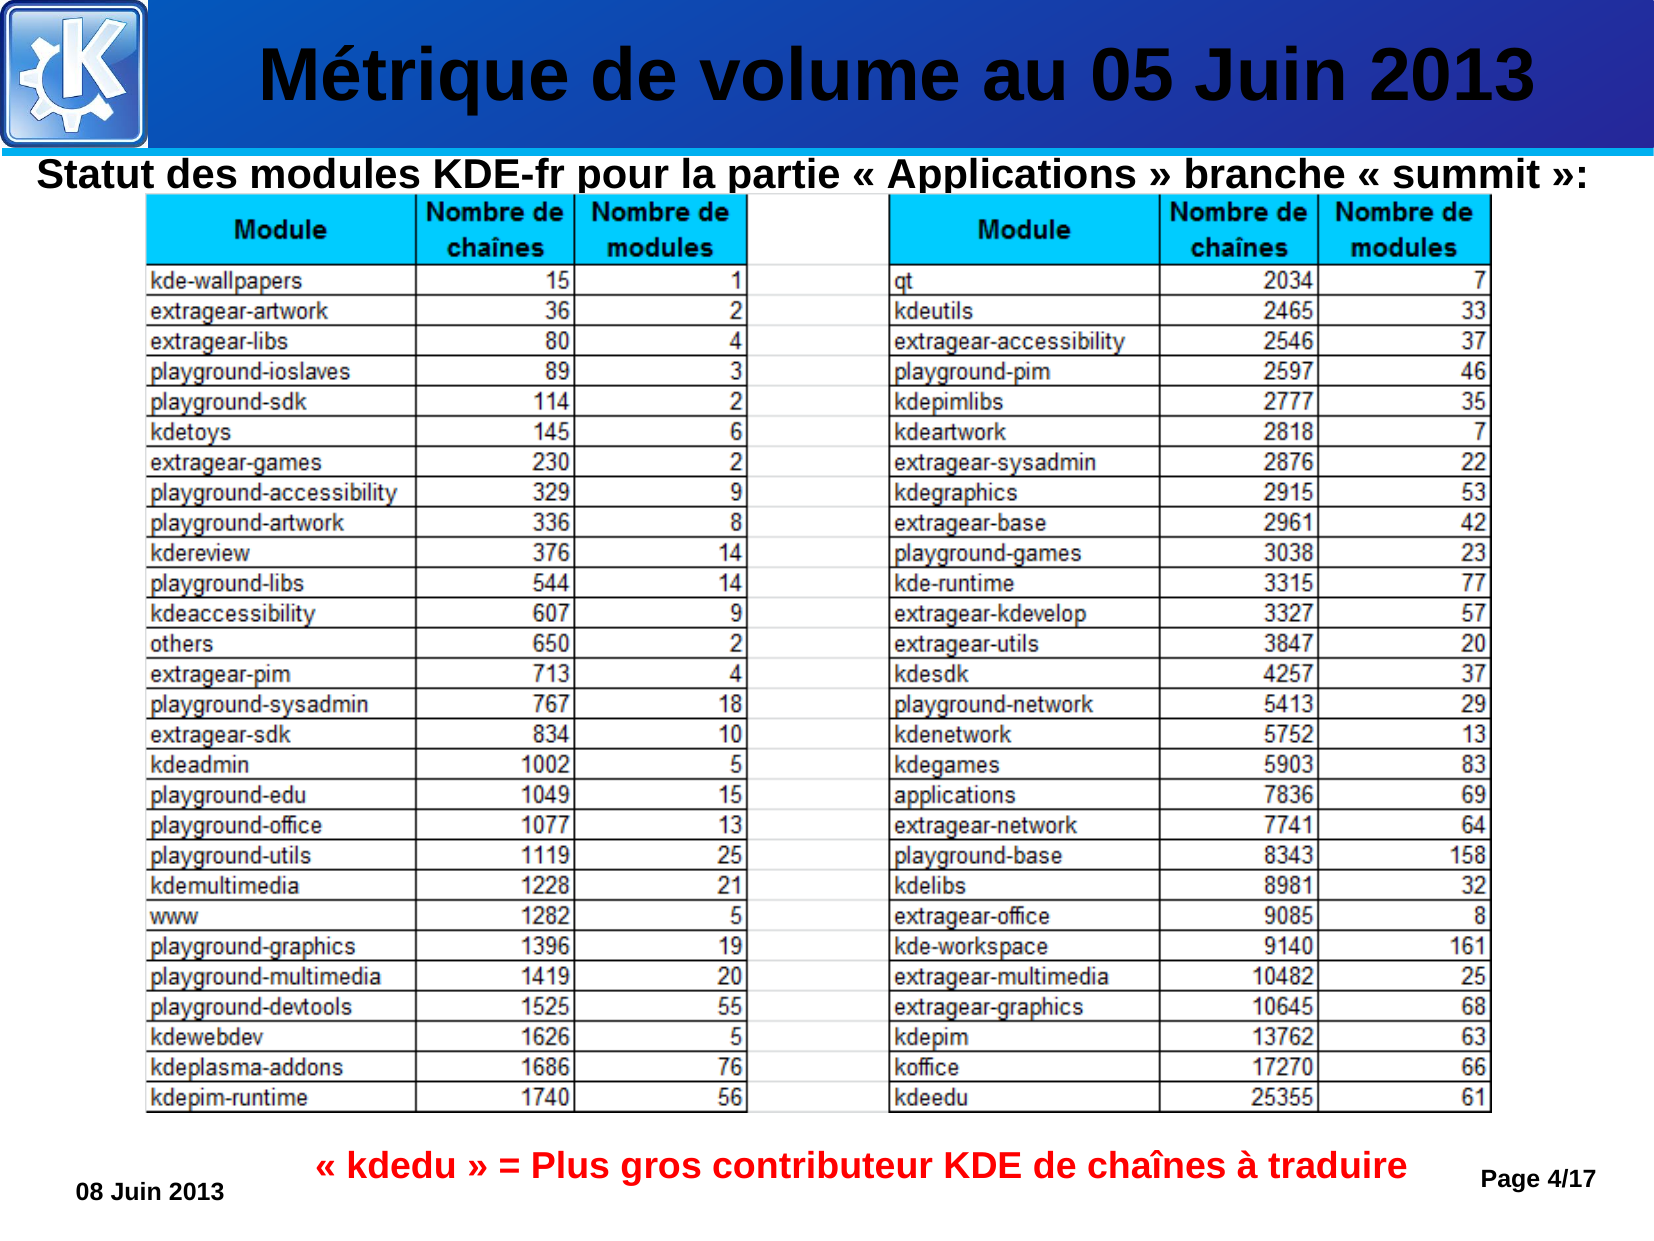

Métrique de volume au 05 Juin 2013
Statut des modules KDE-fr pour la partie « Applications » branche « summit »:
« kdedu » = Plus gros contributeur KDE de chaînes à traduire